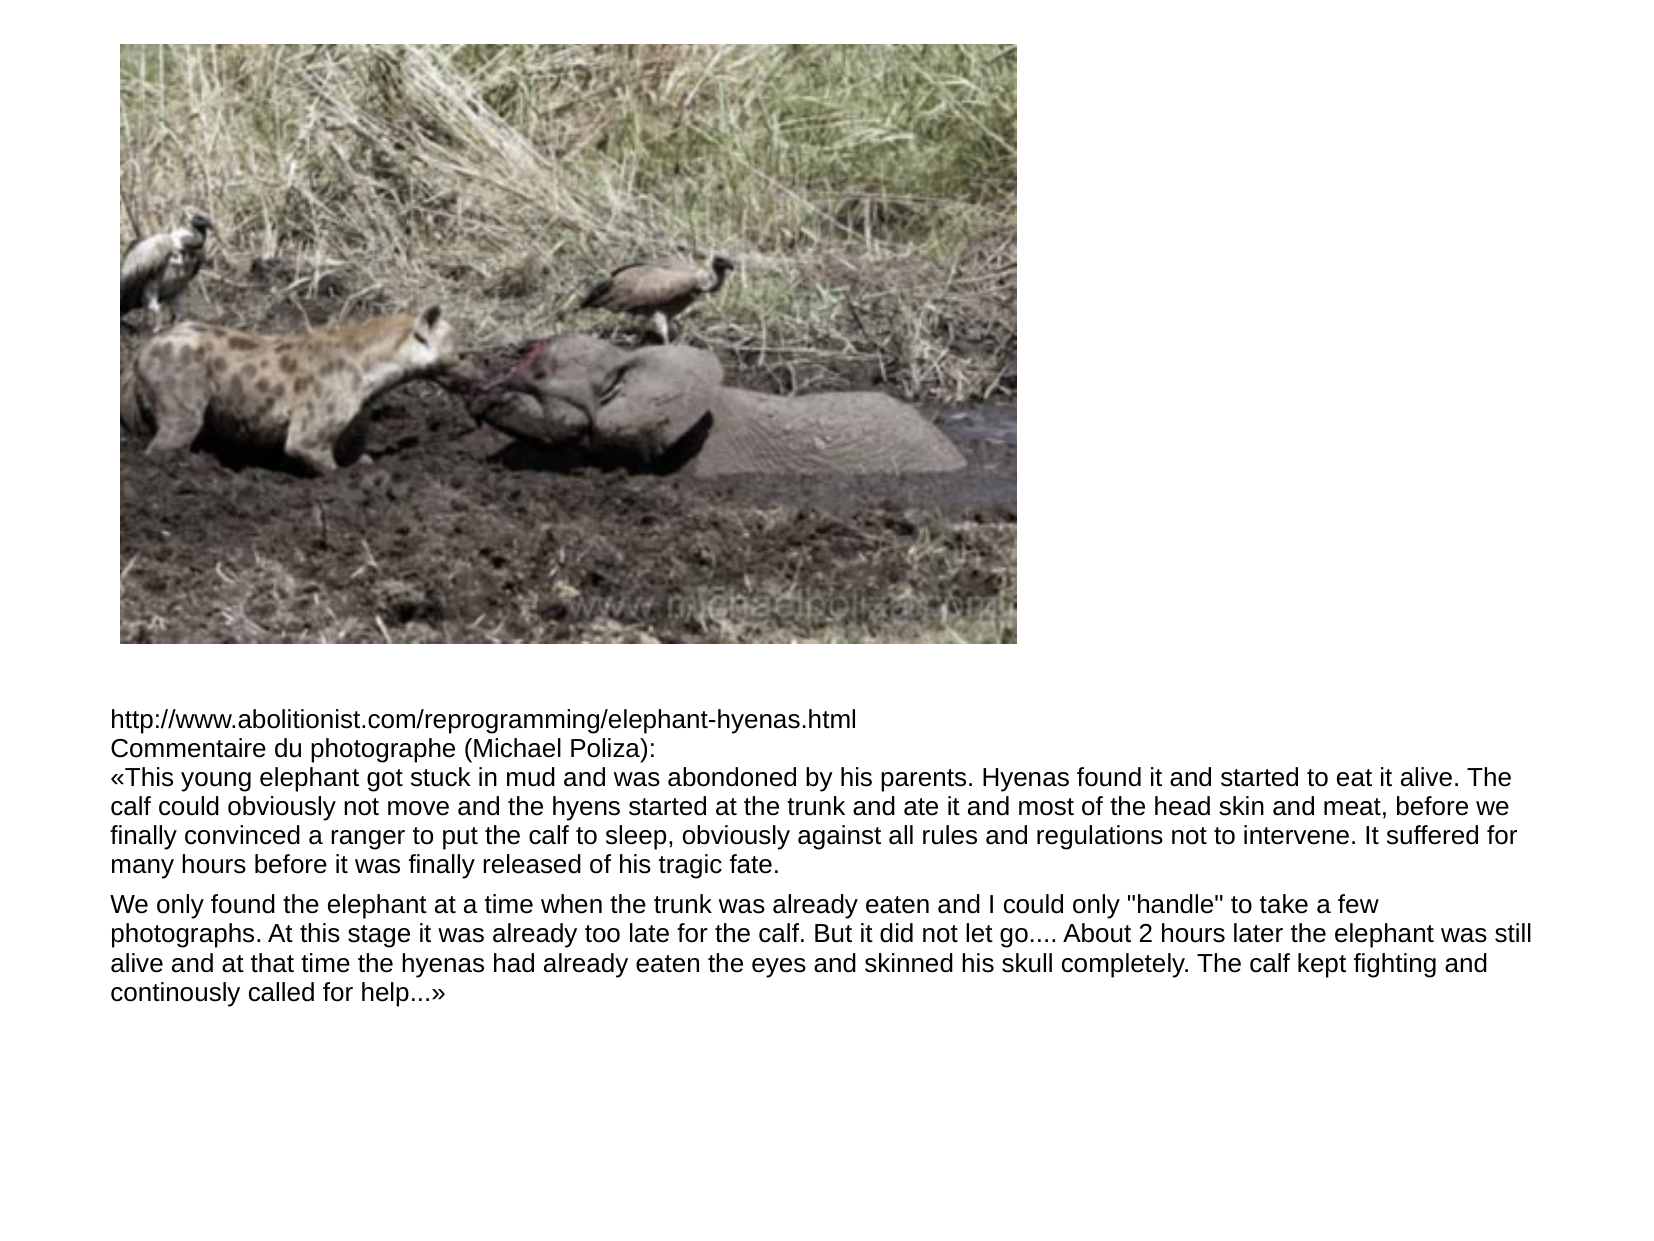

# http://www.abolitionist.com/reprogramming/elephant-hyenas.html Commentaire du photographe (Michael Poliza): «This young elephant got stuck in mud and was abondoned by his parents. Hyenas found it and started to eat it alive. The calf could obviously not move and the hyens started at the trunk and ate it and most of the head skin and meat, before we finally convinced a ranger to put the calf to sleep, obviously against all rules and regulations not to intervene. It suffered for many hours before it was finally released of his tragic fate.
We only found the elephant at a time when the trunk was already eaten and I could only "handle" to take a few photographs. At this stage it was already too late for the calf. But it did not let go.... About 2 hours later the elephant was still alive and at that time the hyenas had already eaten the eyes and skinned his skull completely. The calf kept fighting and continously called for help...»